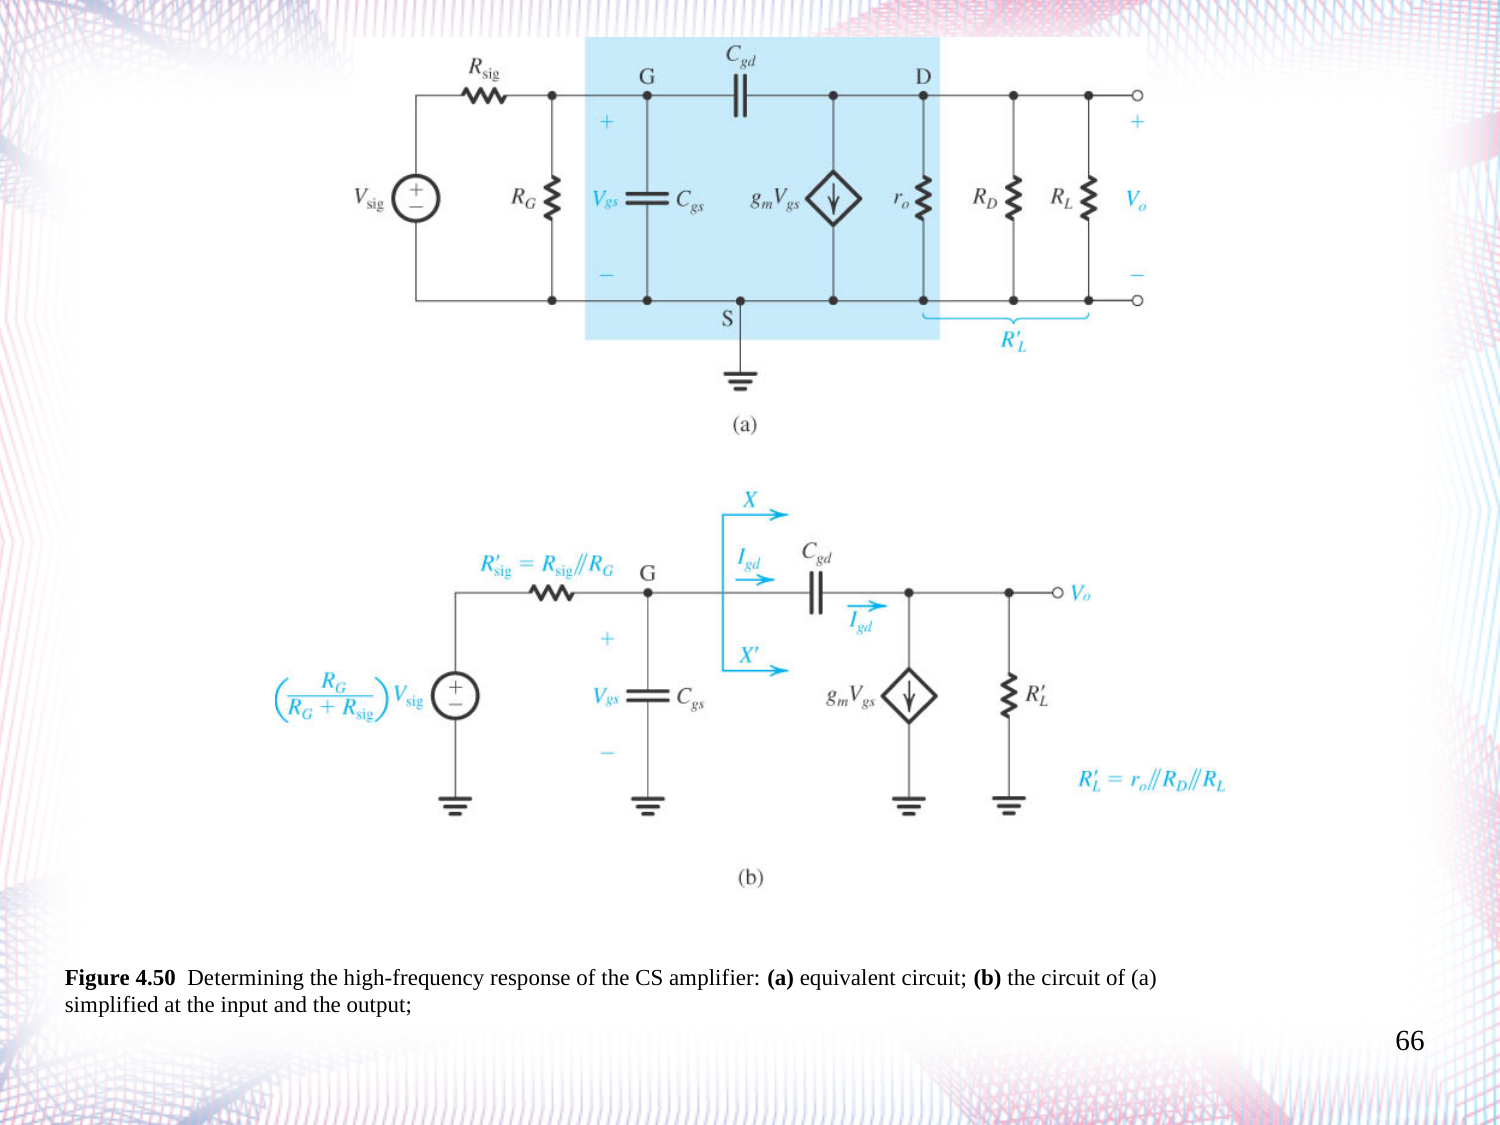

Figure 4.50 Determining the high-frequency response of the CS amplifier: (a) equivalent circuit; (b) the circuit of (a) simplified at the input and the output;
66